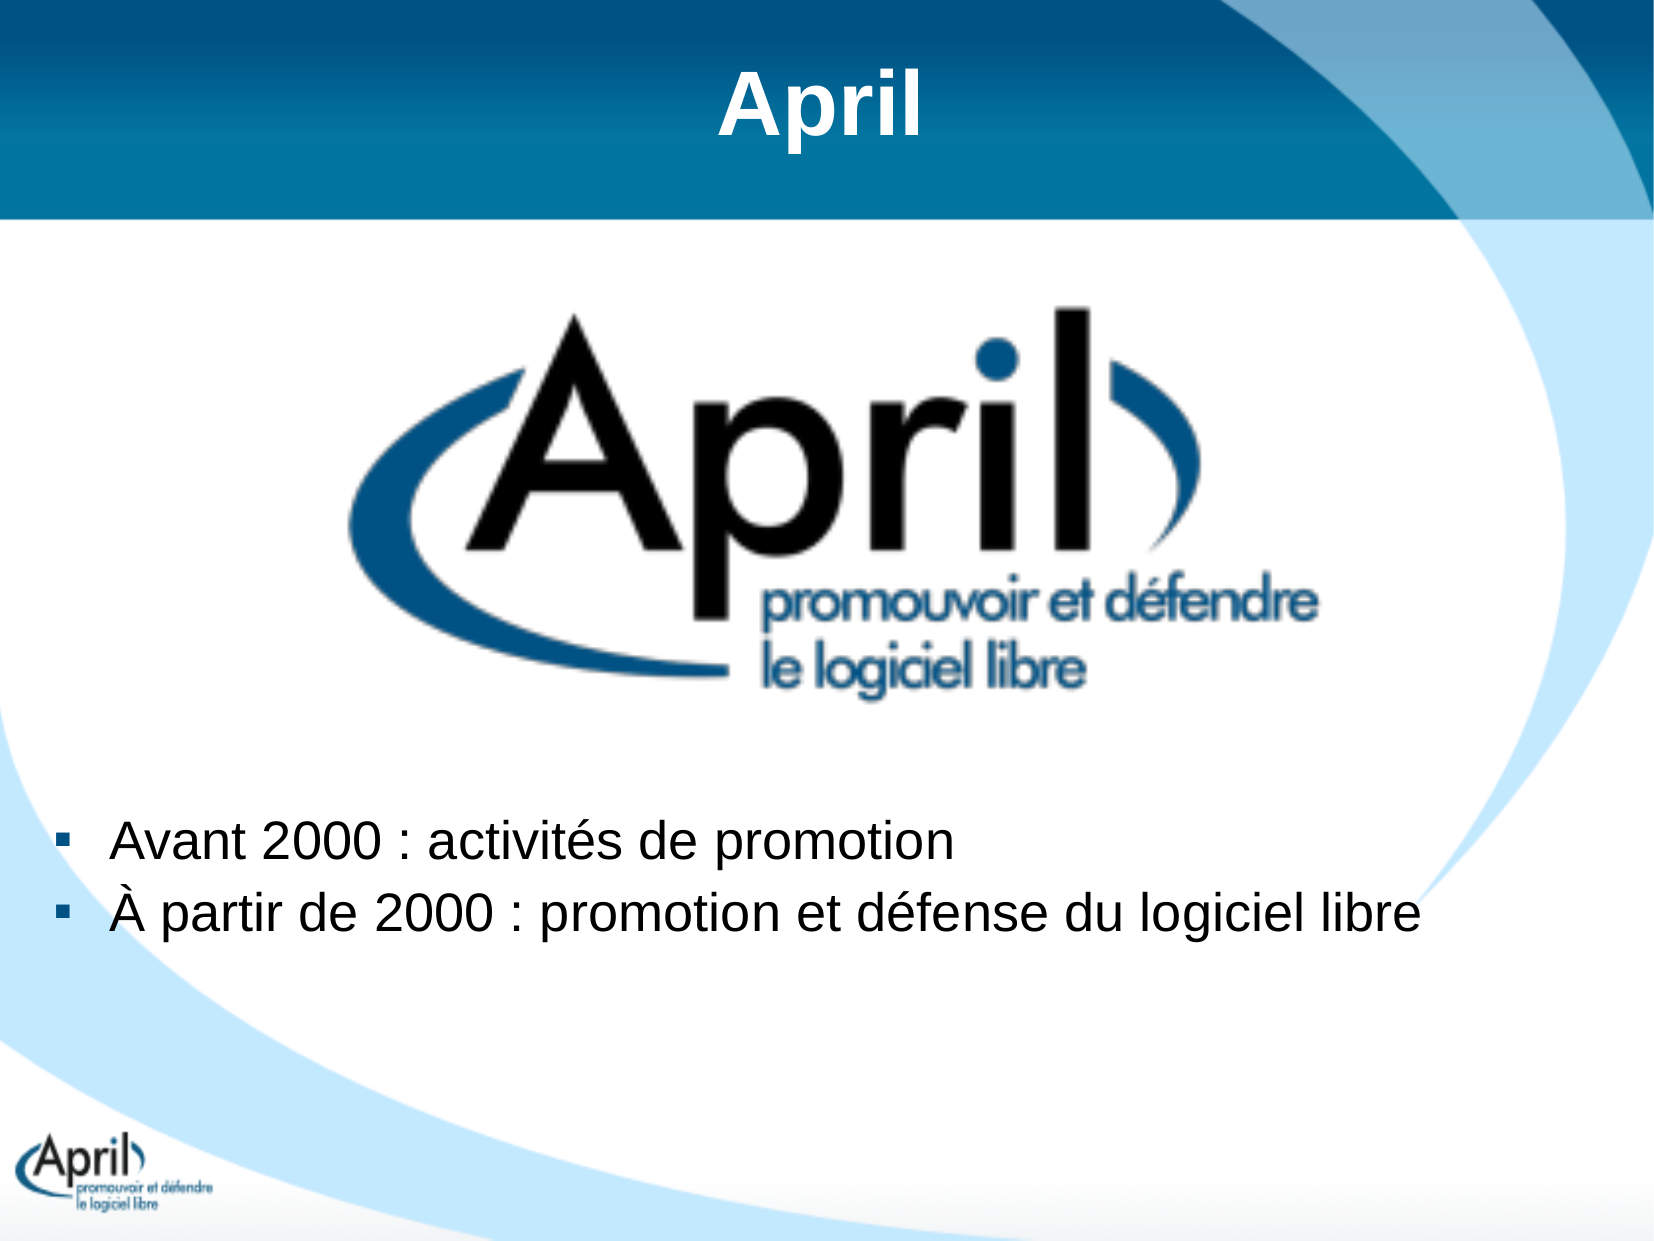

# April
Avant 2000 : activités de promotion
À partir de 2000 : promotion et défense du logiciel libre